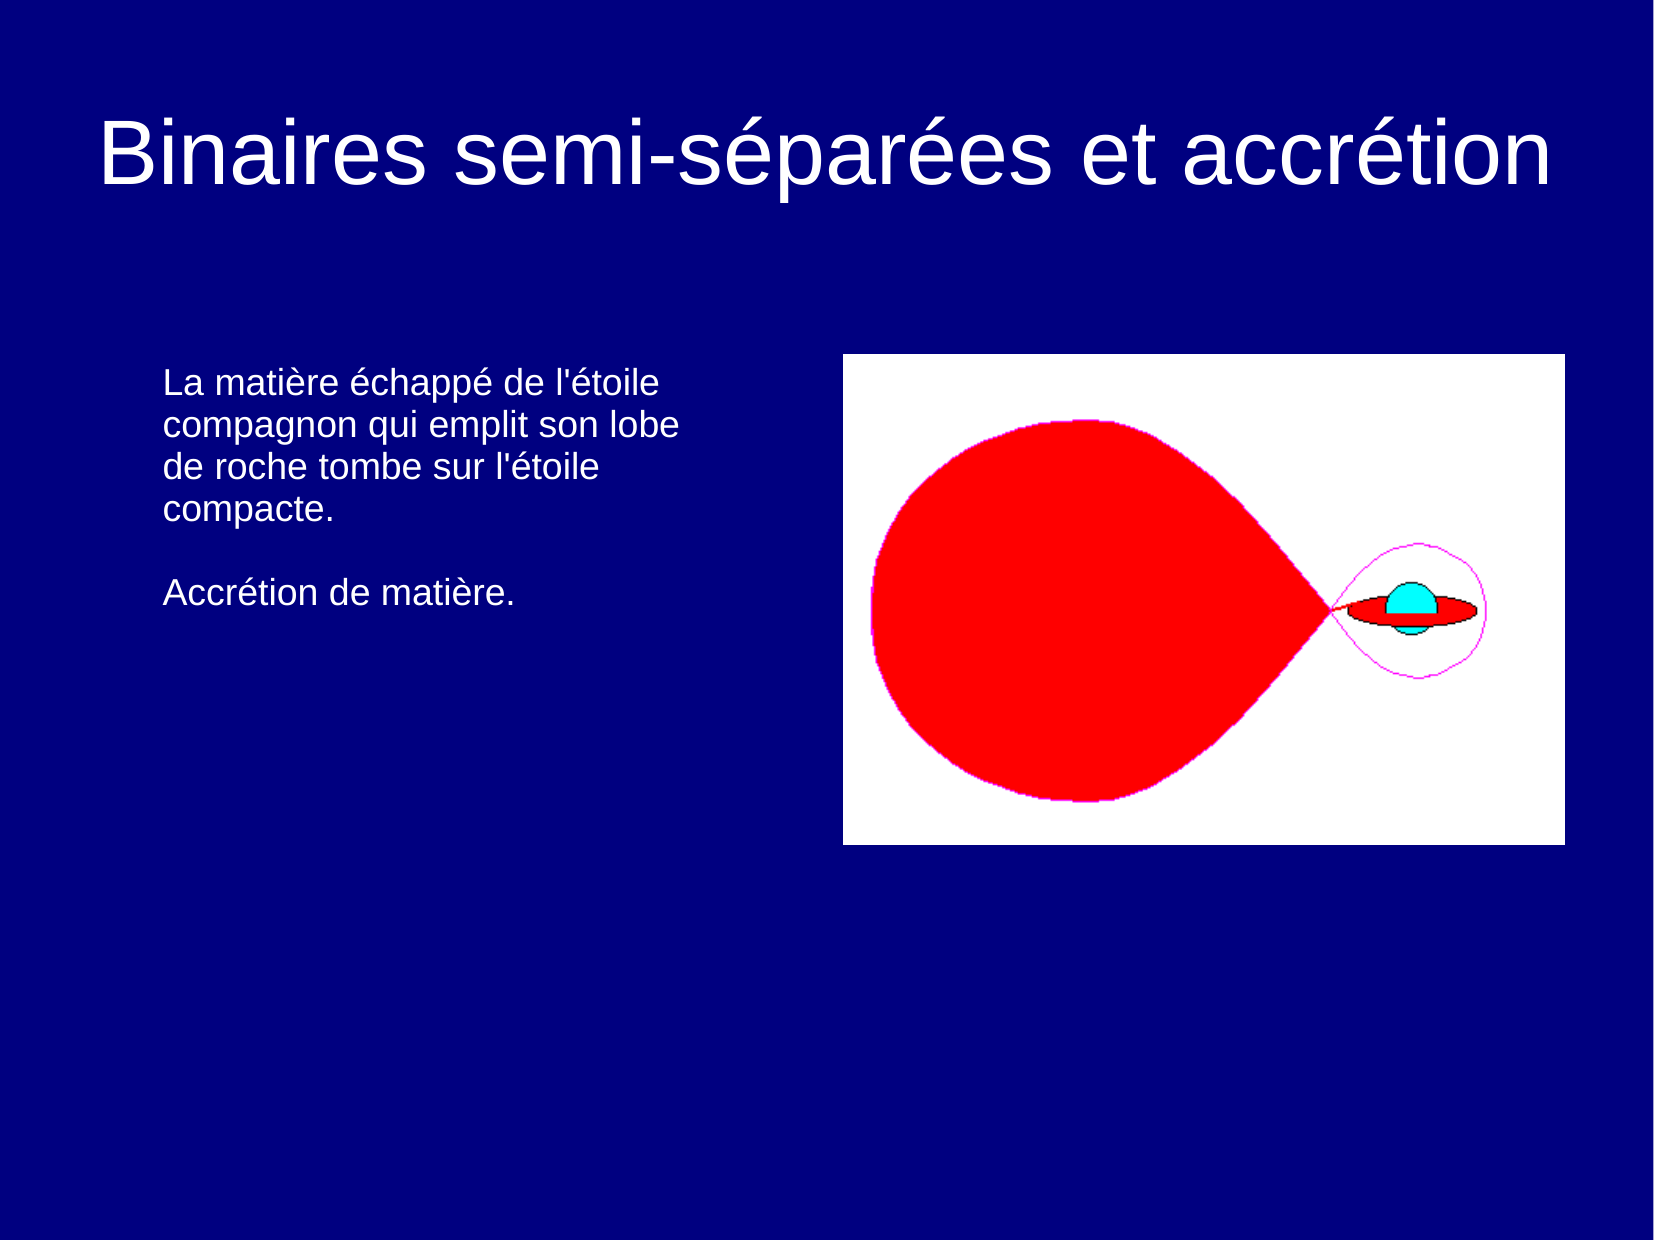

# Binaires semi-séparées et accrétion
La matière échappé de l'étoile compagnon qui emplit son lobe de roche tombe sur l'étoile compacte.
Accrétion de matière.